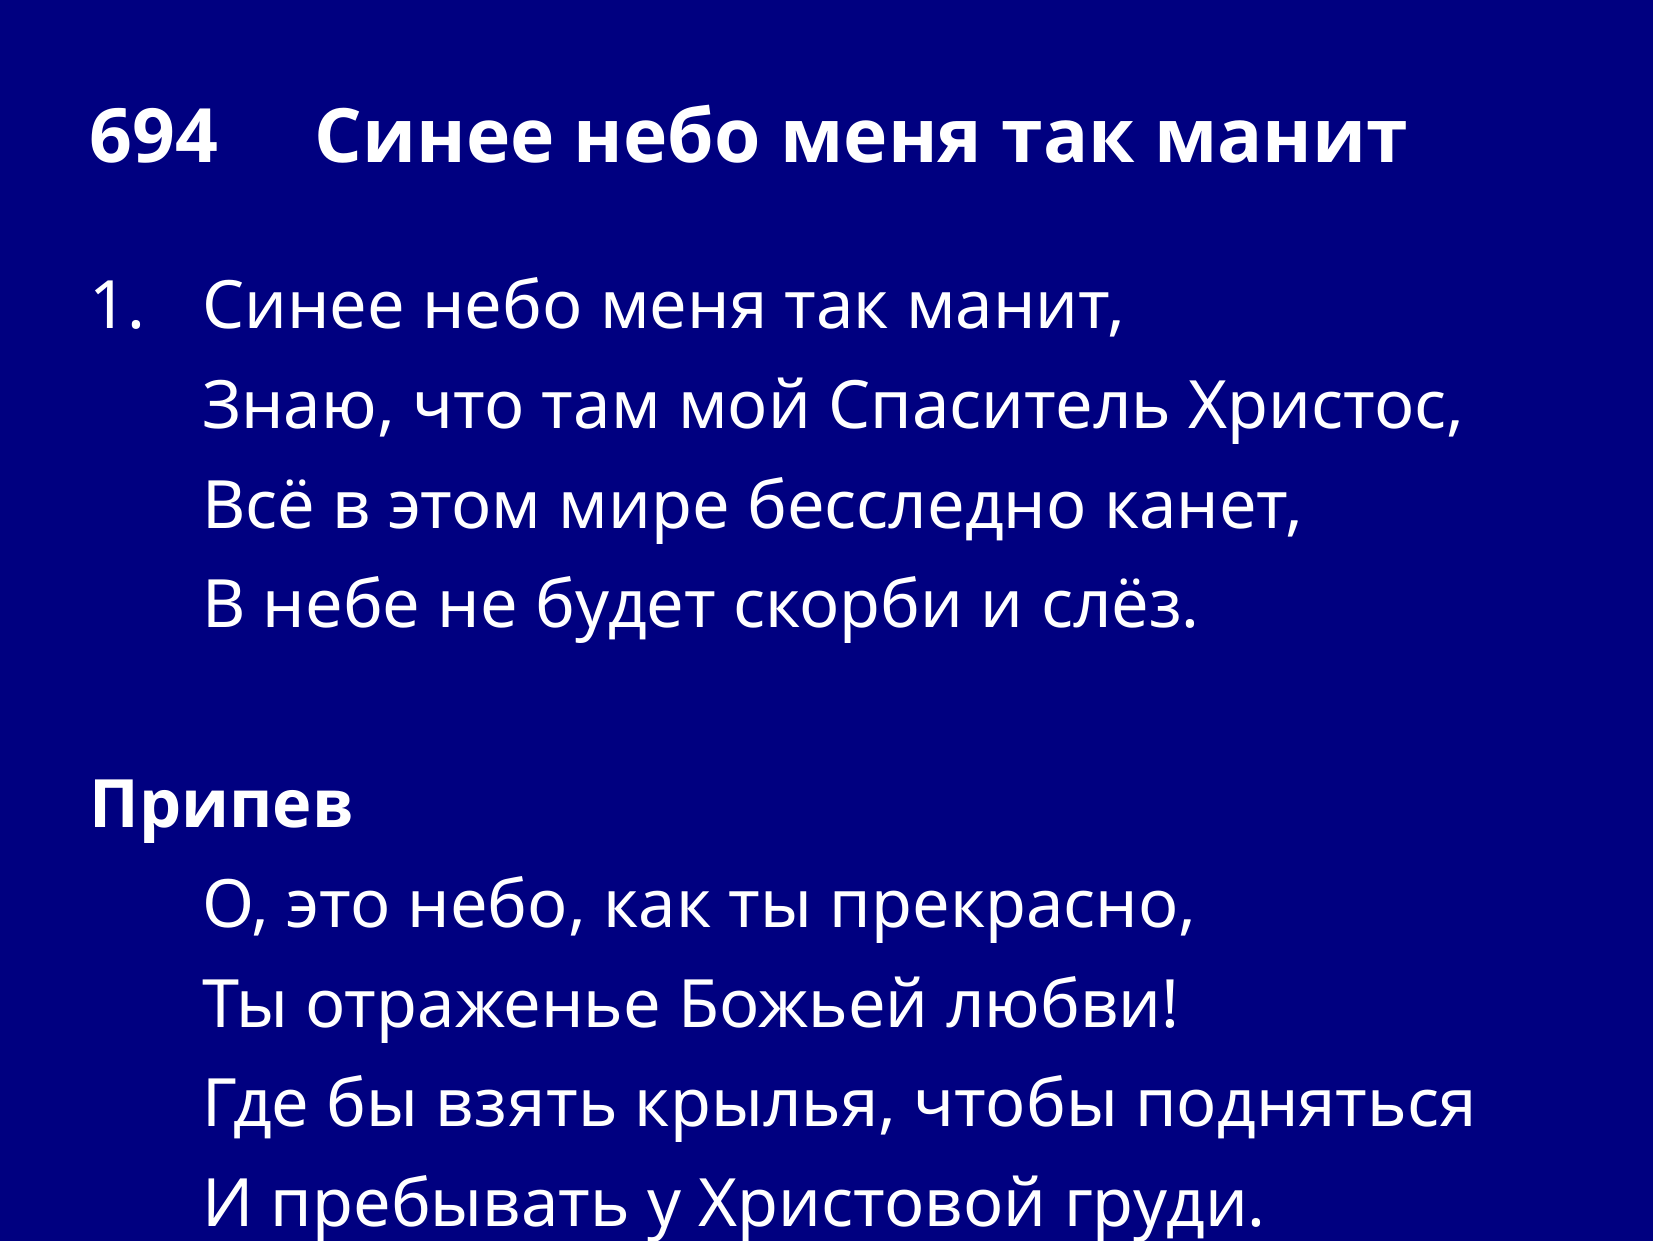

694	Синее небо меня так манит
1.	Синее небо меня так манит,
	Знаю, что там мой Спаситель Христос,
	Всё в этом мире бесследно канет,
	В небе не будет скорби и слёз.
Припев
	О, это небо, как ты прекрасно,
	Ты отраженье Божьей любви!
	Где бы взять крылья, чтобы подняться
	И пребывать у Христовой груди.